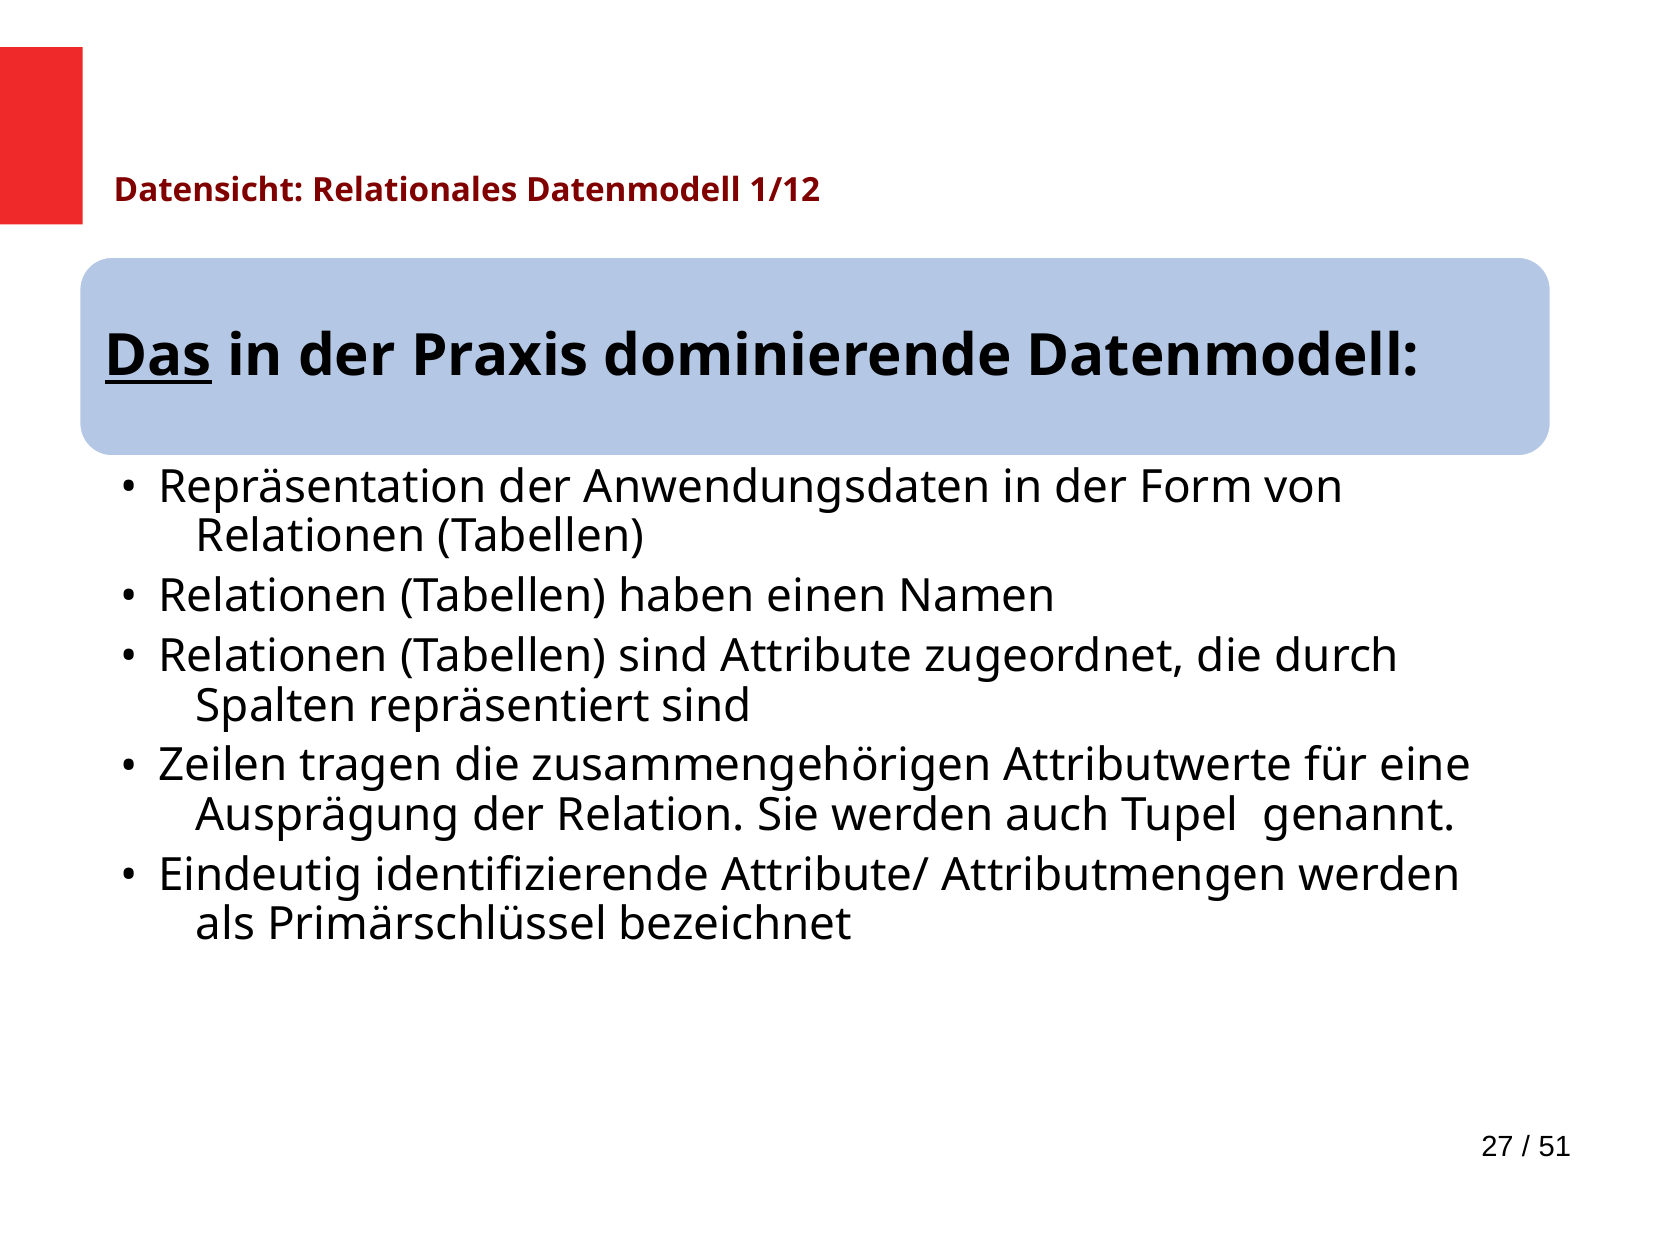

# Datensicht: Relationales Datenmodell 1/12
Das in der Praxis dominierende Datenmodell:
Repräsentation der Anwendungsdaten in der Form von Relationen (Tabellen)
Relationen (Tabellen) haben einen Namen
Relationen (Tabellen) sind Attribute zugeordnet, die durch Spalten repräsentiert sind
Zeilen tragen die zusammengehörigen Attributwerte für eine Ausprägung der Relation. Sie werden auch Tupel genannt.
Eindeutig identifizierende Attribute/ Attributmengen werden als Primärschlüssel bezeichnet
27
© Hochschule Kempten / Prof.Dr.Arthur Kolb
Folie